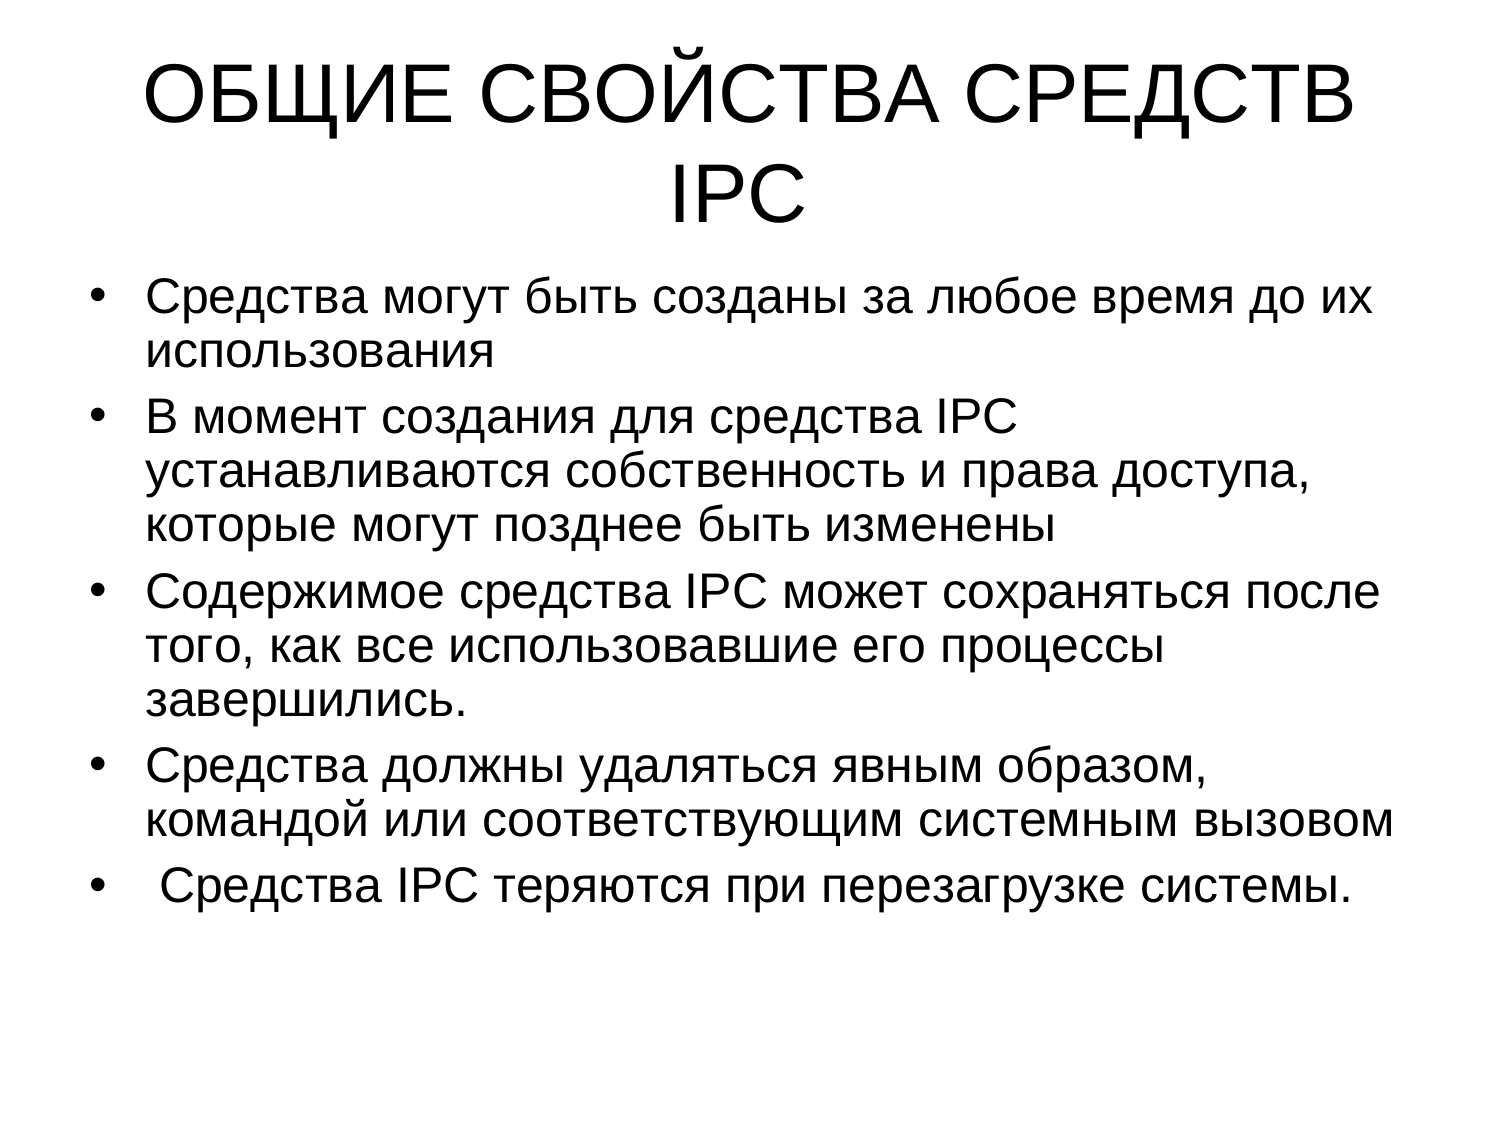

# ОБЩИЕ СВОЙСТВА СРЕДСТВ IPC
Средства могут быть созданы за любое время до их использования
В момент создания для средства IPC устанавливаются собственность и права доступа, которые могут позднее быть изменены
Содержимое средства IPC может сохраняться после того, как все использовавшие его процессы завершились.
Средства должны удаляться явным образом, командой или соответствующим системным вызовом
 Средства IPC теряются при перезагрузке системы.